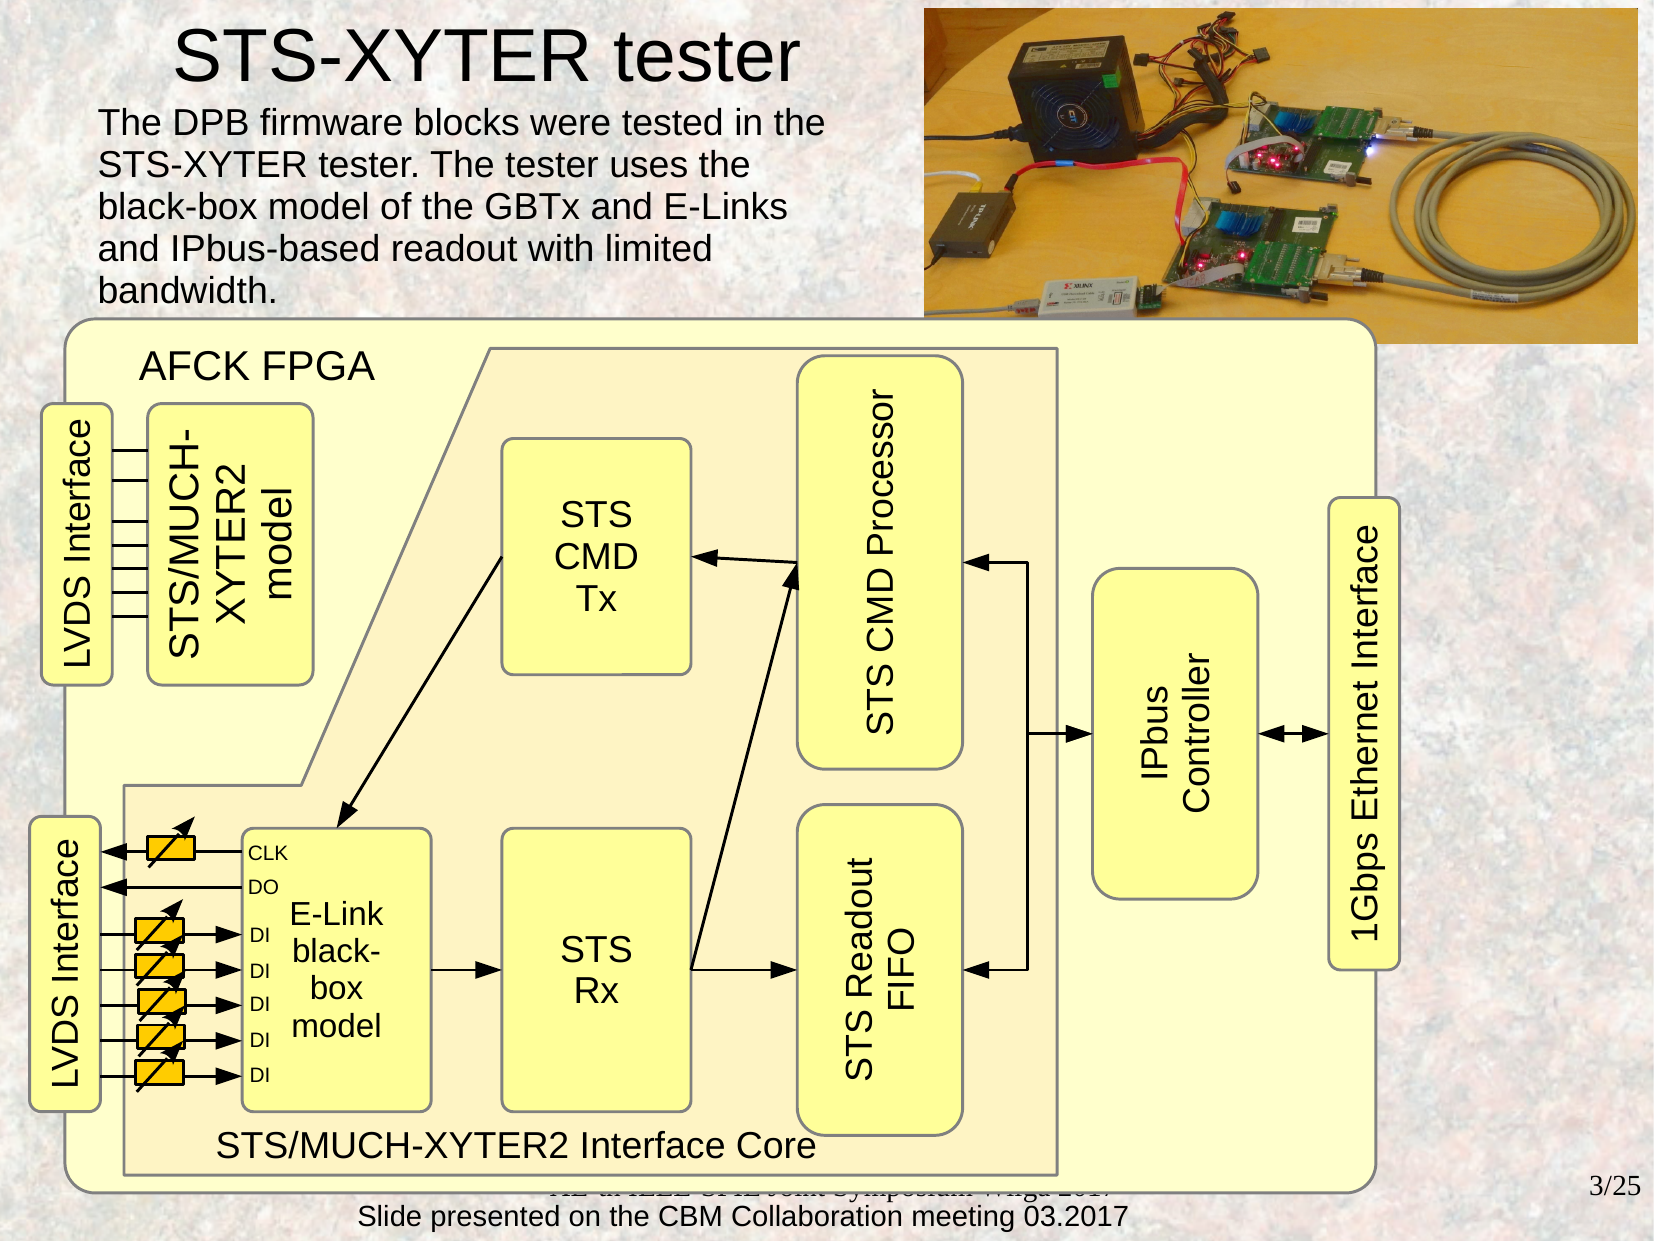

# STS-XYTER tester
The DPB firmware blocks were tested in the STS-XYTER tester. The tester uses the black-box model of the GBTx and E-Links and IPbus-based readout with limited bandwidth.
AFCK FPGA
STS
CMD
Tx
STS/MUCH-
XYTER2
model
STS CMD Processor
LVDS Interface
IPbus
Controller
1Gbps Ethernet Interface
E-Link
black-
box
model
STS
Rx
CLK
DO
STS Readout
FIFO
DI
LVDS Interface
DI
DI
DI
DI
STS/MUCH-XYTER2 Interface Core
3
DAQ Coordination Meeting 2017.01.09
Slide presented on the CBM Collaboration meeting 03.2017